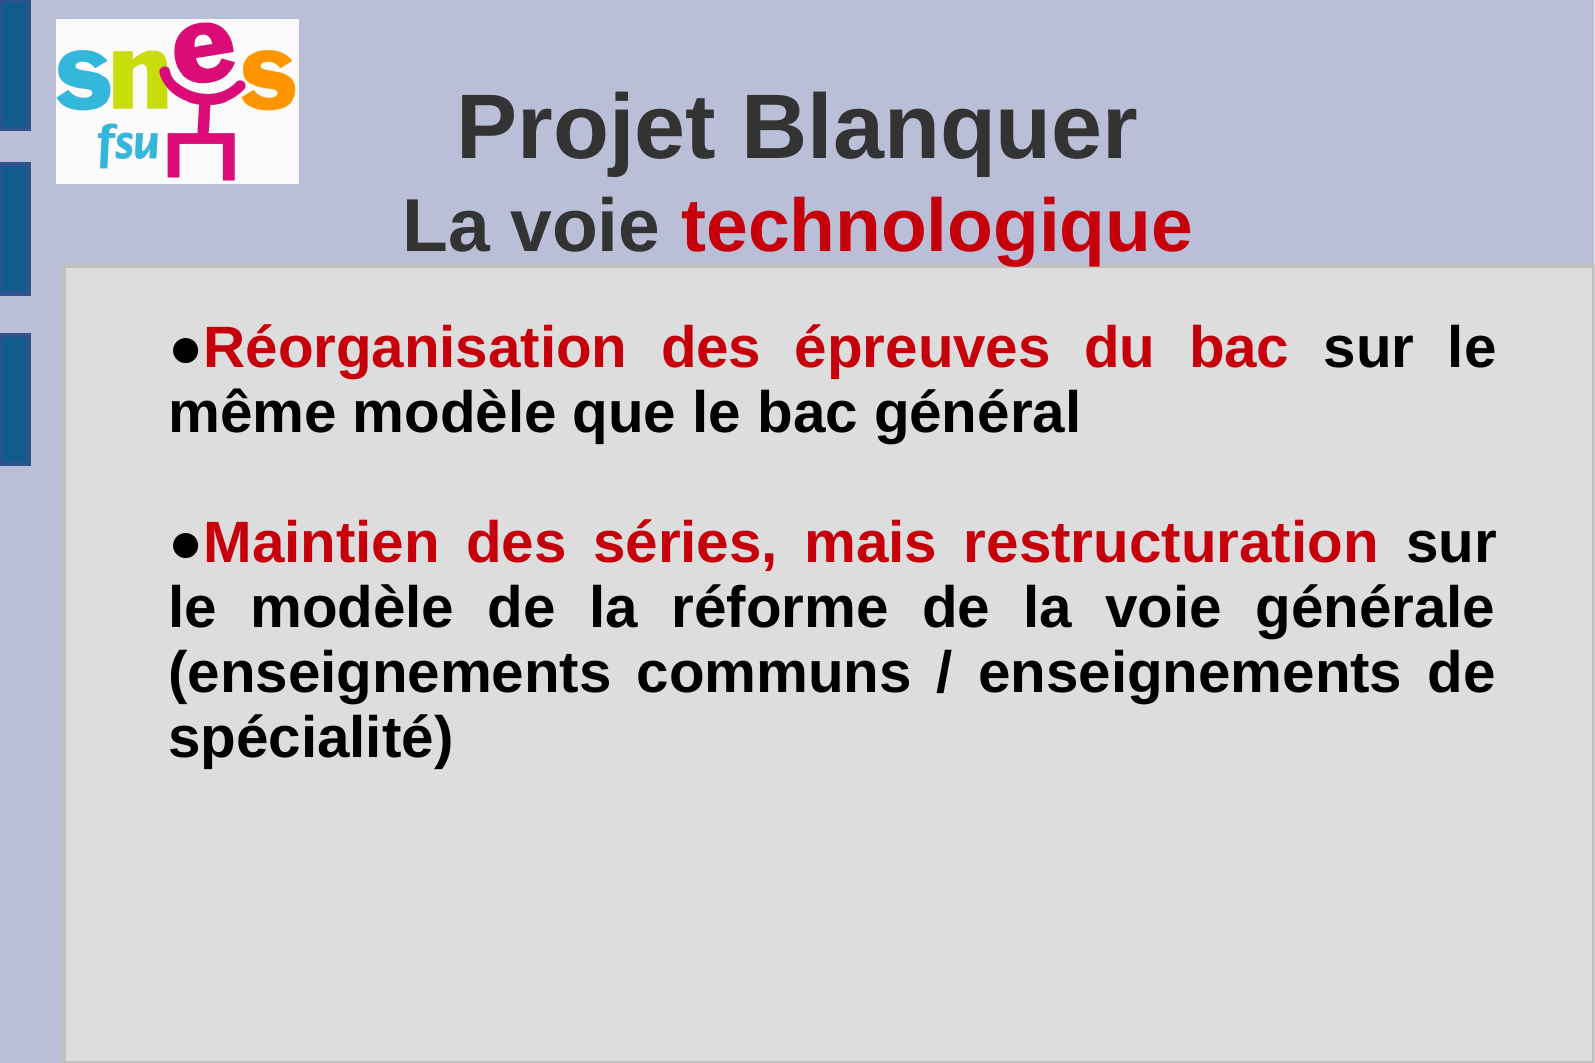

# Projet Blanquer La voie technologique
●Réorganisation des épreuves du bac sur le même modèle que le bac général
●Maintien des séries, mais restructuration sur le modèle de la réforme de la voie générale (enseignements communs / enseignements de spécialité)